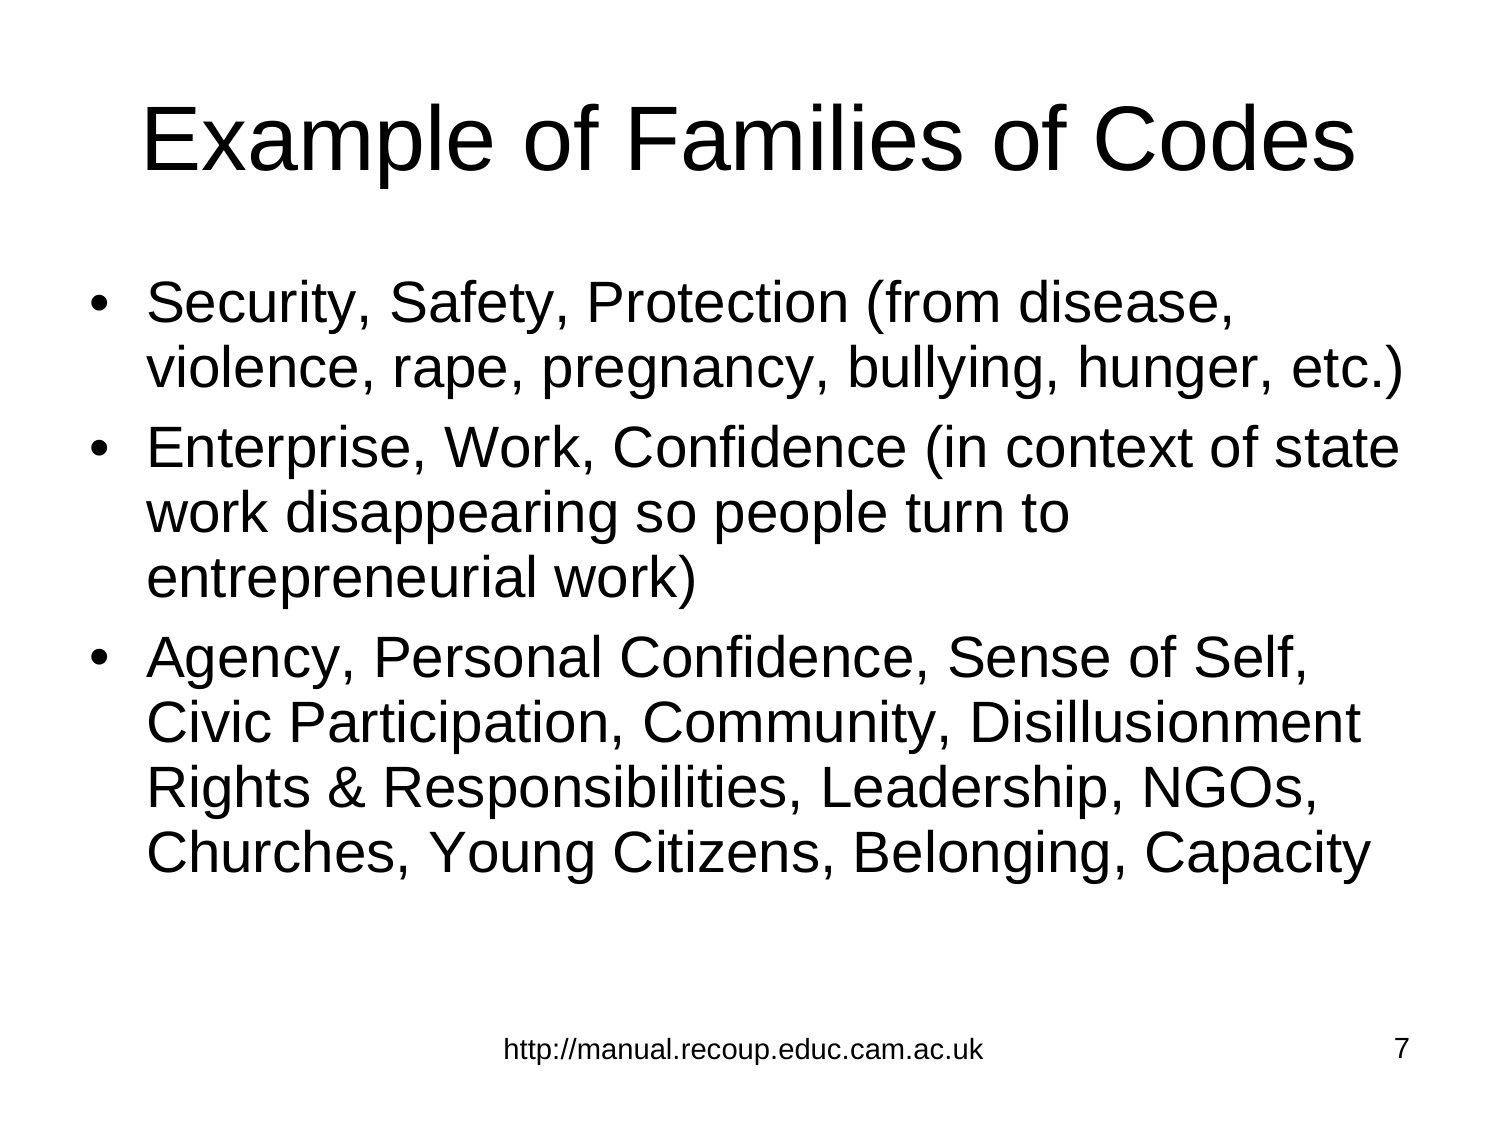

# Example of Families of Codes
Security, Safety, Protection (from disease, violence, rape, pregnancy, bullying, hunger, etc.)
Enterprise, Work, Confidence (in context of state work disappearing so people turn to entrepreneurial work)
Agency, Personal Confidence, Sense of Self, Civic Participation, Community, Disillusionment Rights & Responsibilities, Leadership, NGOs, Churches, Young Citizens, Belonging, Capacity
7
http://manual.recoup.educ.cam.ac.uk